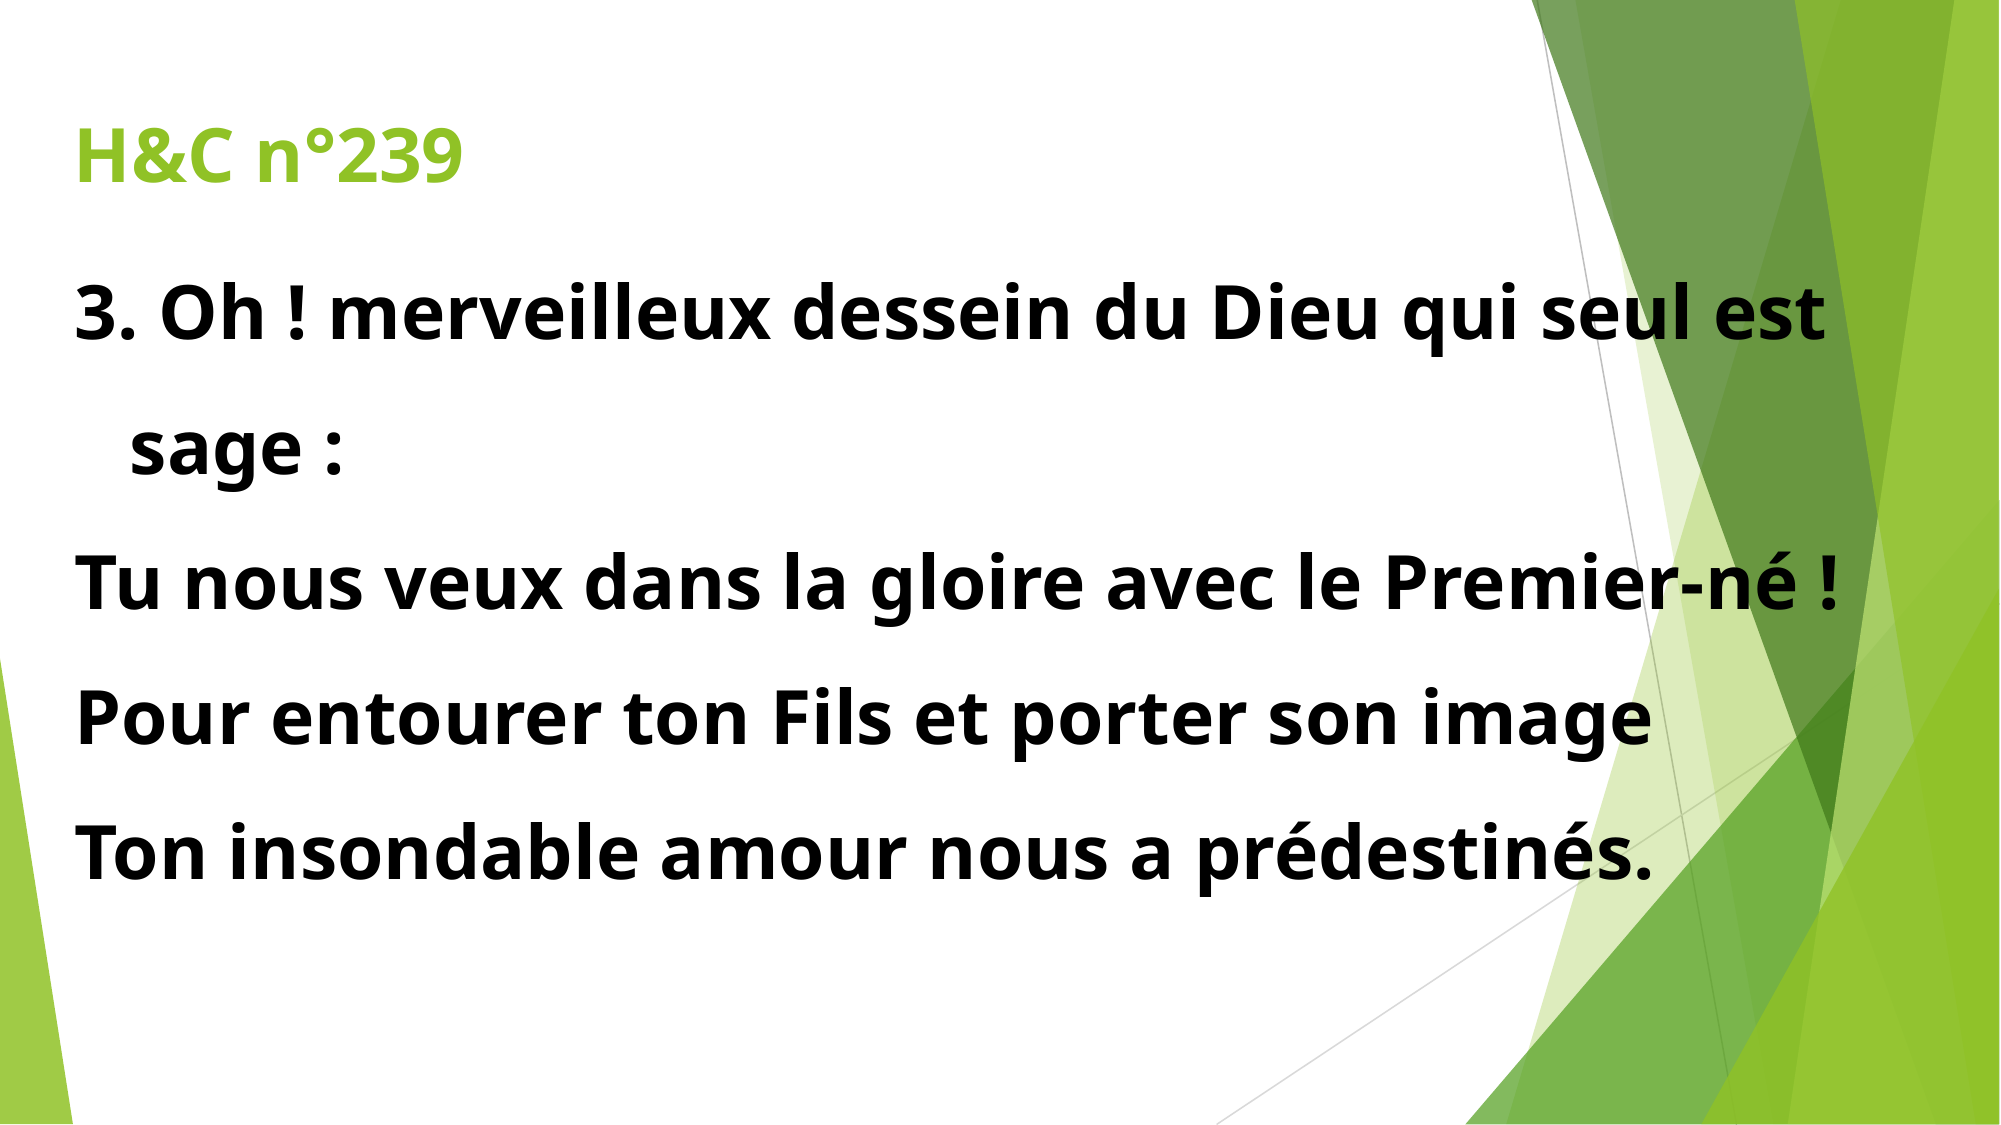

H&C n°239
3. Oh ! merveilleux dessein du Dieu qui seul est sage :
Tu nous veux dans la gloire avec le Premier-né !
Pour entourer ton Fils et porter son image
Ton insondable amour nous a prédestinés.